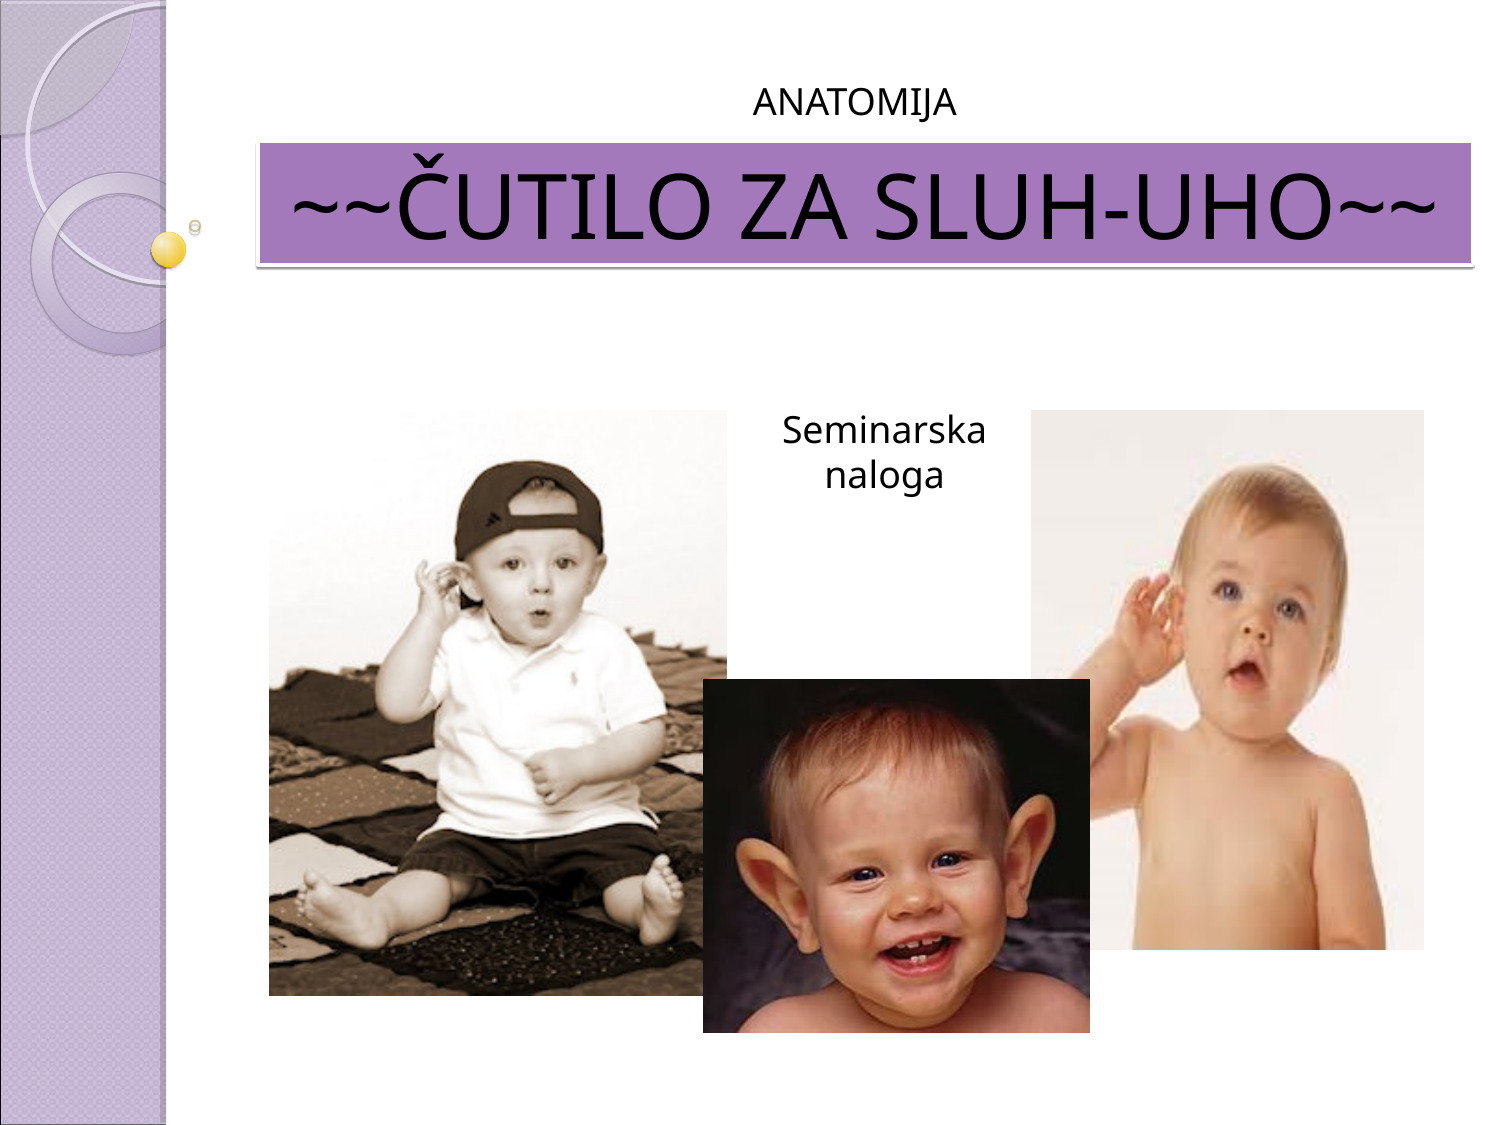

ANATOMIJA
# ~~ČUTILO ZA SLUH-UHO~~
Seminarska naloga